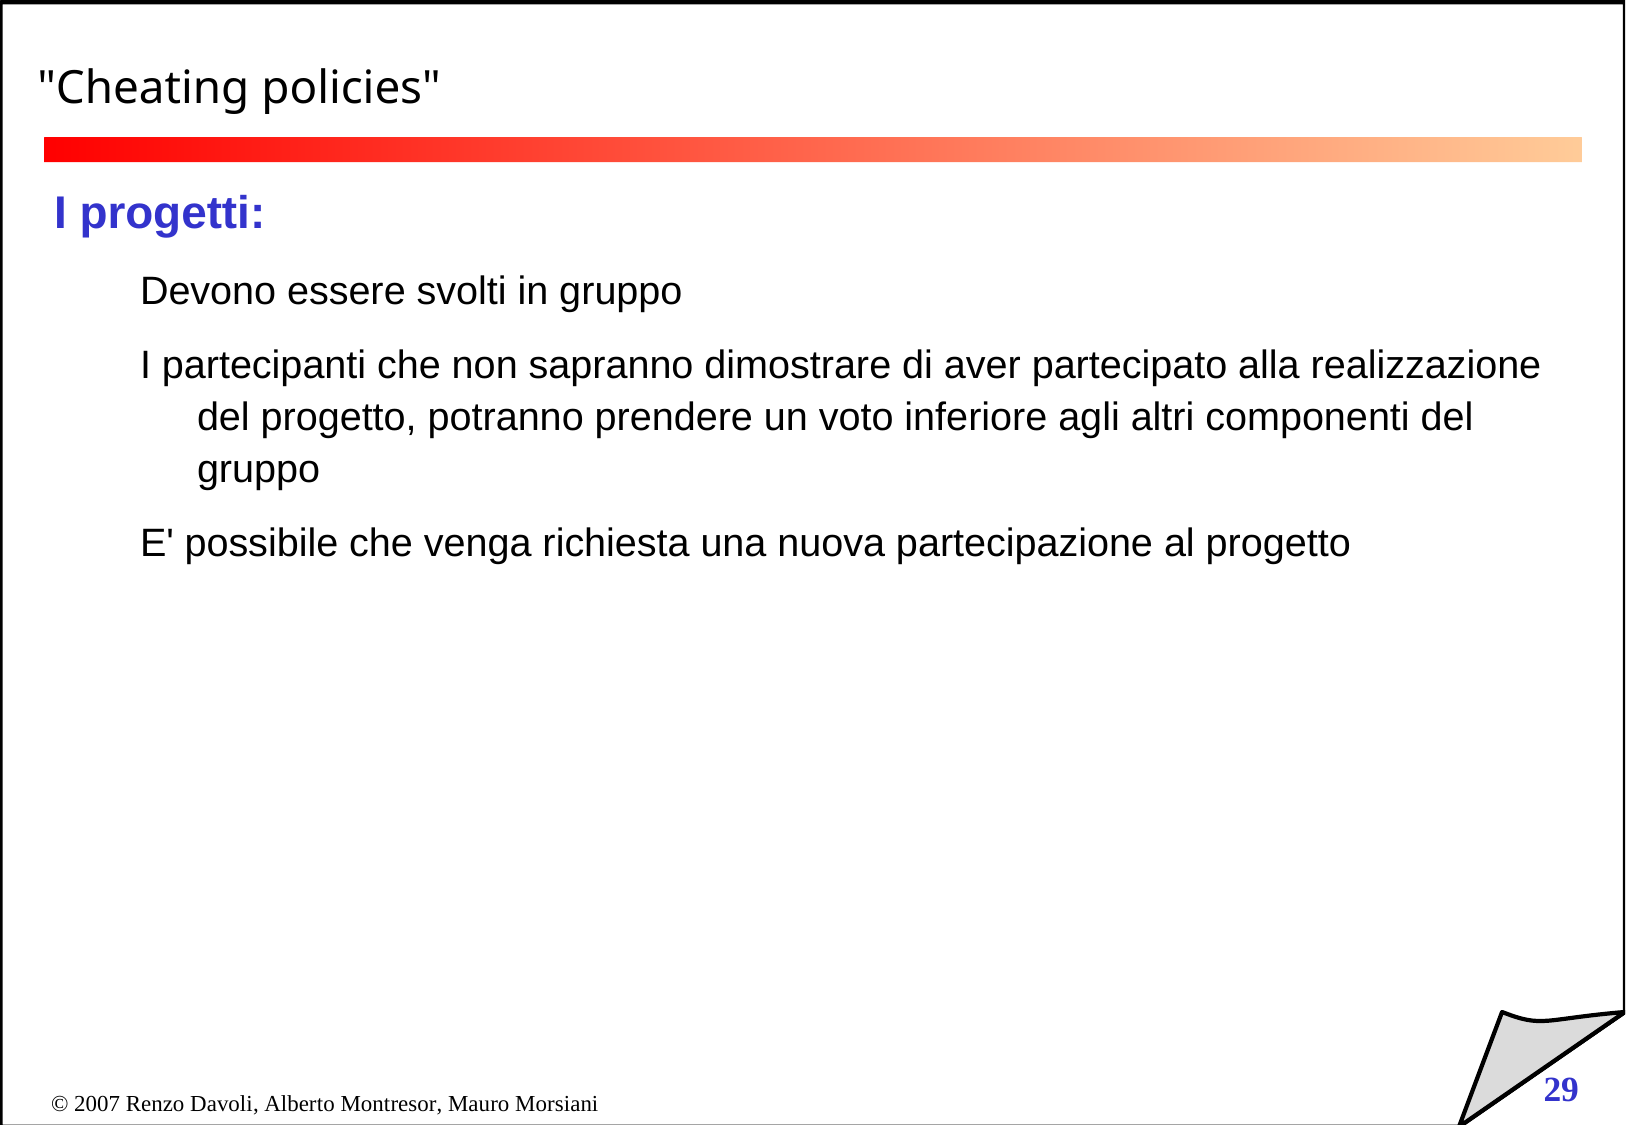

# "Cheating policies"
I progetti:
Devono essere svolti in gruppo
I partecipanti che non sapranno dimostrare di aver partecipato alla realizzazione del progetto, potranno prendere un voto inferiore agli altri componenti del gruppo
E' possibile che venga richiesta una nuova partecipazione al progetto